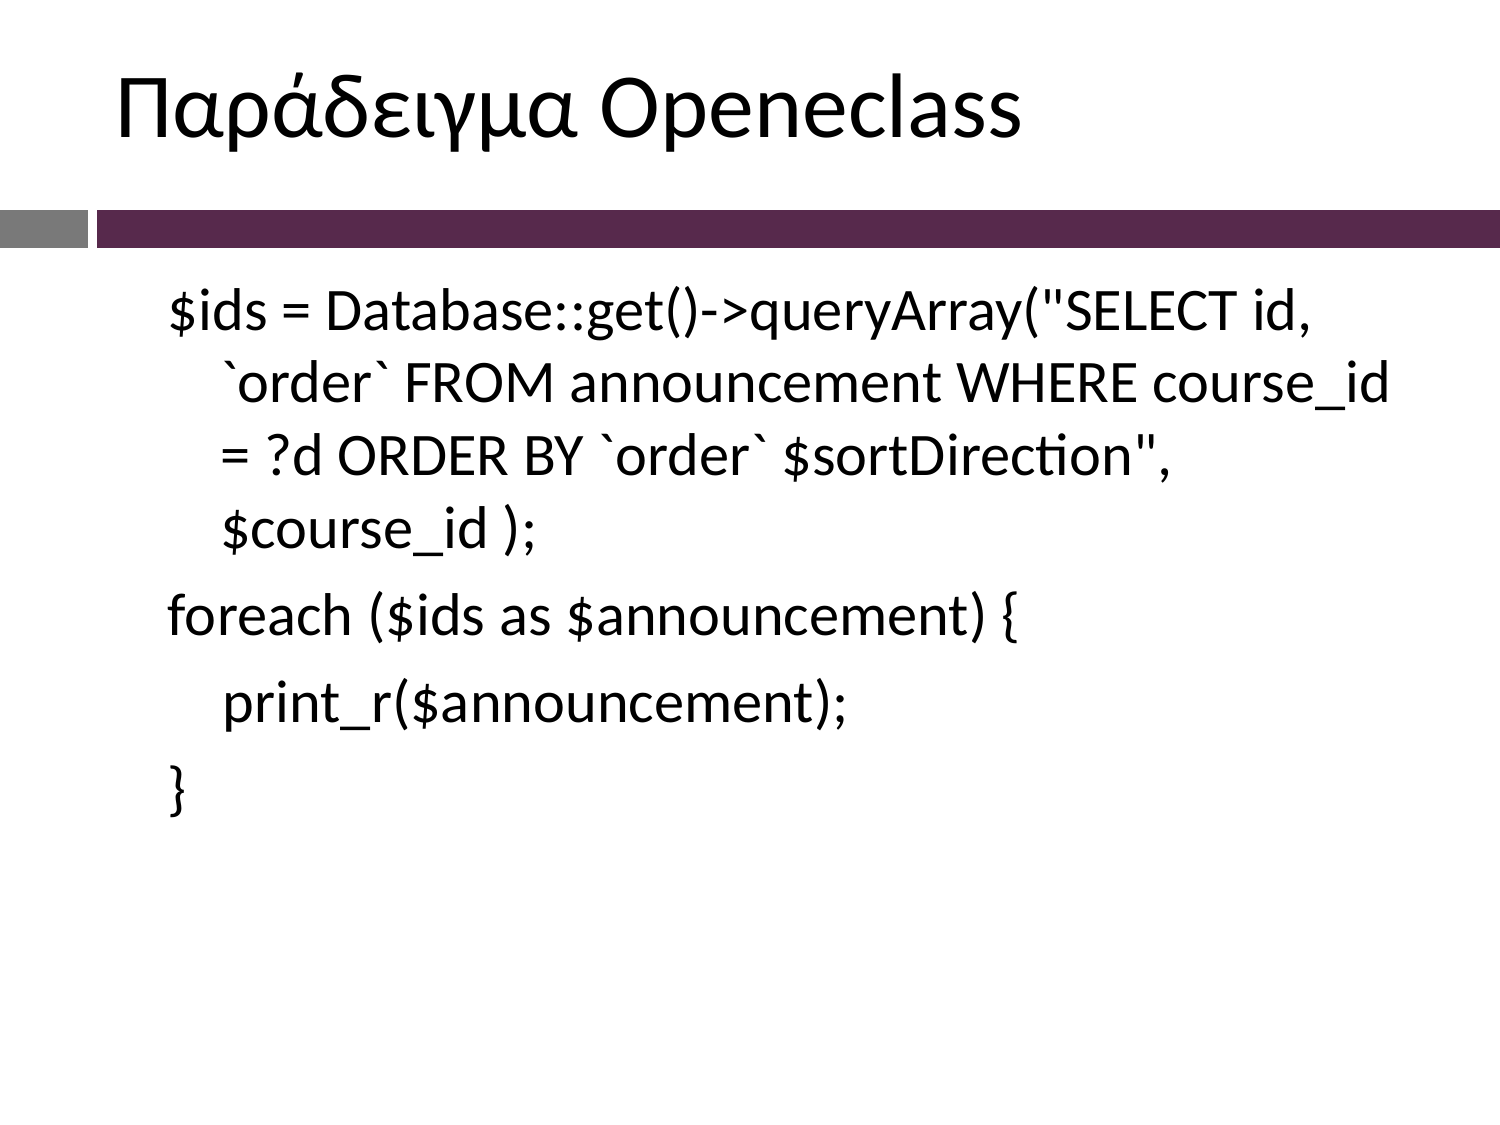

# Παράδειγμα Openeclass
$ids = Database::get()->queryArray("SELECT id, `order` FROM announcement WHERE course_id = ?d ORDER BY `order` $sortDirection",$course_id );
foreach ($ids as $announcement) {
 print_r($announcement);
}